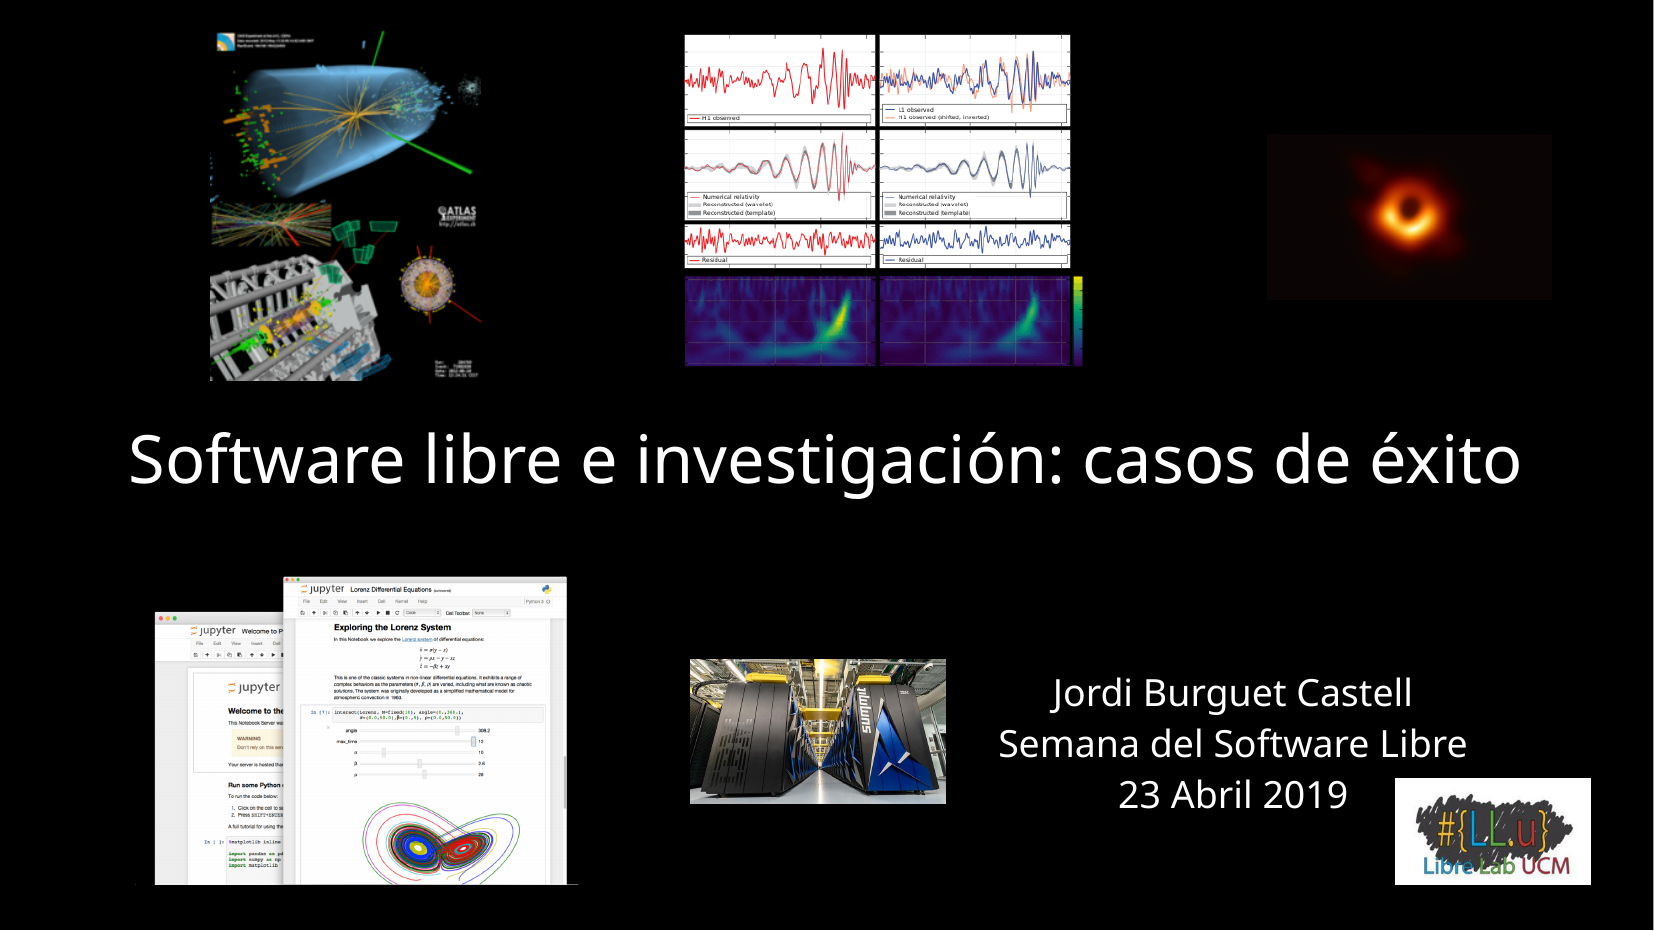

# Software libre e investigación: casos de éxito
Jordi Burguet Castell
Semana del Software Libre
23 Abril 2019